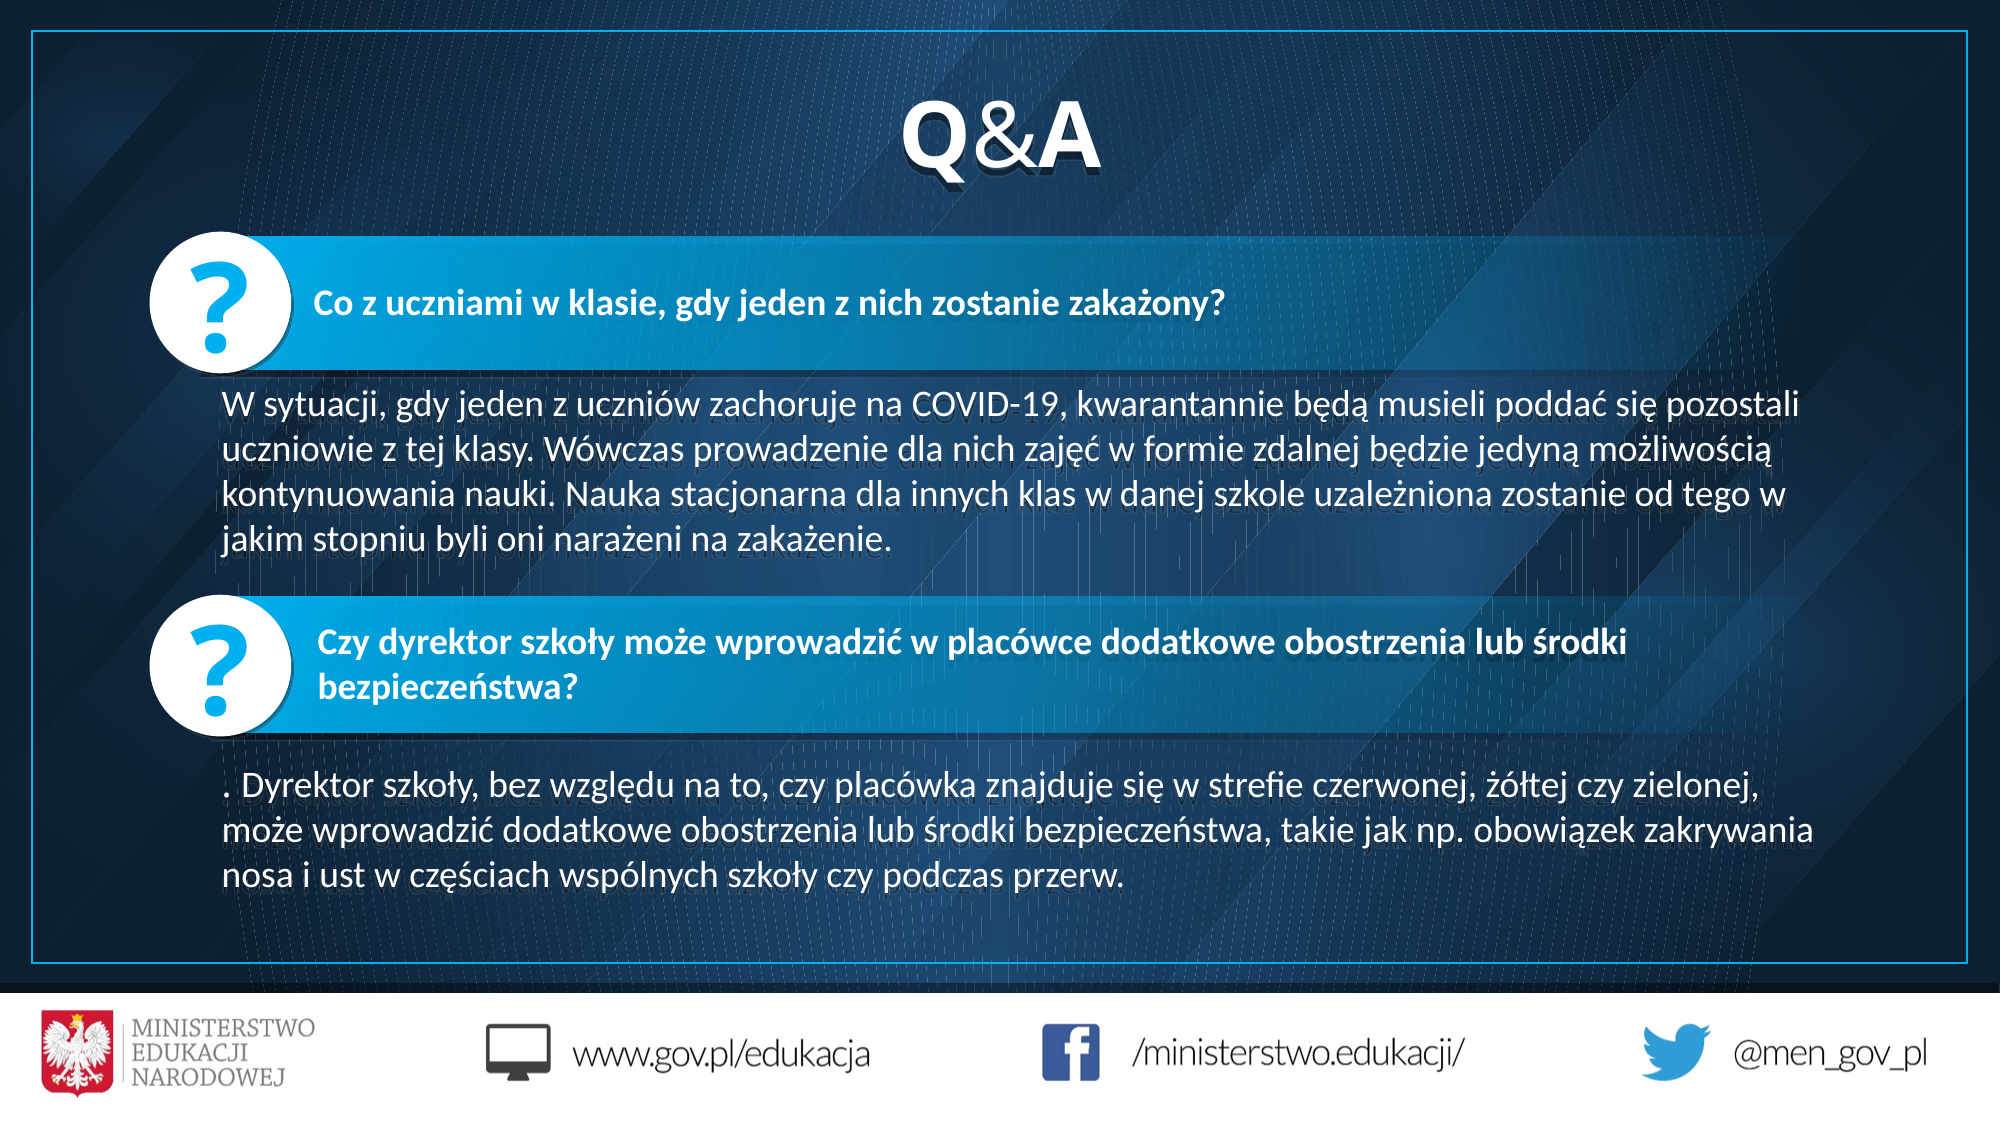

Q&A
?
Co z uczniami w klasie, gdy jeden z nich zostanie zakażony?
W sytuacji, gdy jeden z uczniów zachoruje na COVID-19, kwarantannie będą musieli poddać się pozostali uczniowie z tej klasy. Wówczas prowadzenie dla nich zajęć w formie zdalnej będzie jedyną możliwością kontynuowania nauki. Nauka stacjonarna dla innych klas w danej szkole uzależniona zostanie od tego w jakim stopniu byli oni narażeni na zakażenie.
?
Czy dyrektor szkoły może wprowadzić w placówce dodatkowe obostrzenia lub środki bezpieczeństwa?
. Dyrektor szkoły, bez względu na to, czy placówka znajduje się w strefie czerwonej, żółtej czy zielonej, może wprowadzić dodatkowe obostrzenia lub środki bezpieczeństwa, takie jak np. obowiązek zakrywania nosa i ust w częściach wspólnych szkoły czy podczas przerw.